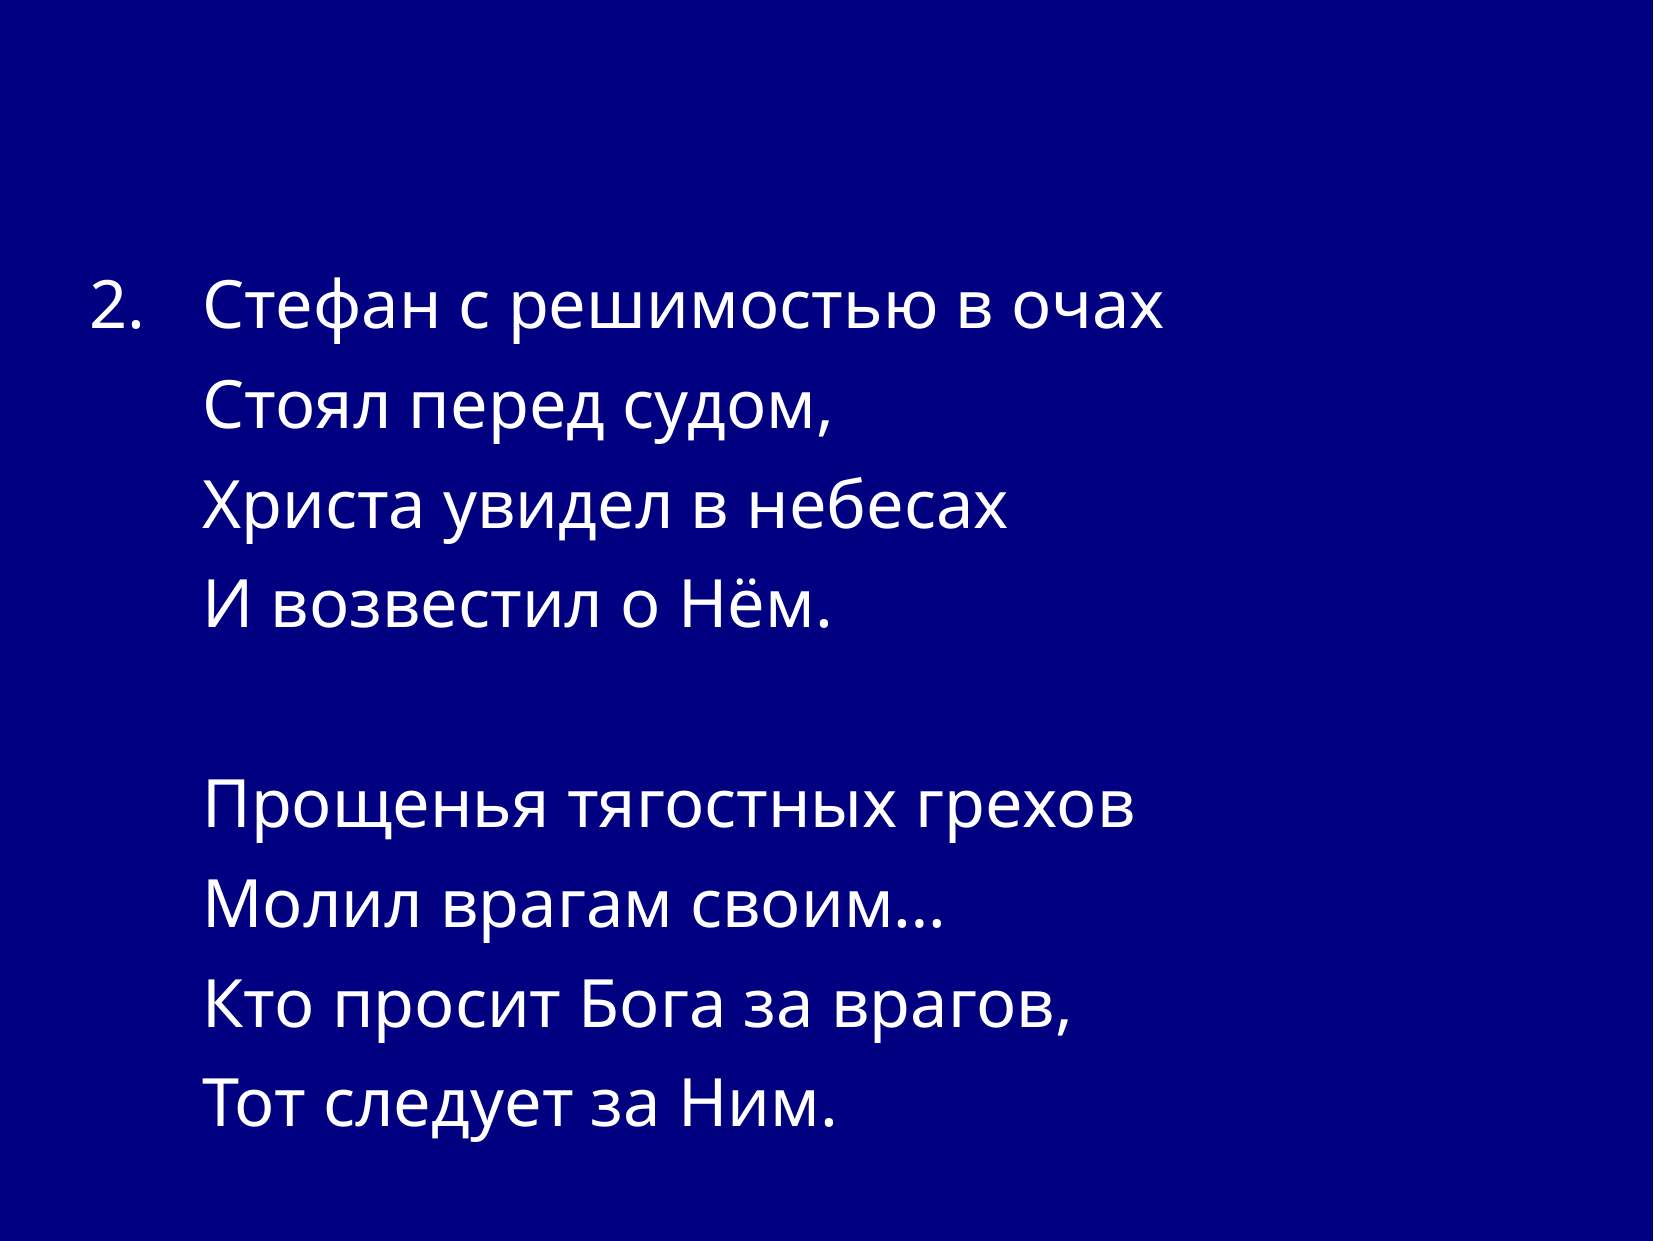

2.	Стефан с решимостью в очах
	Стоял перед судом,
	Христа увидел в небесах
	И возвестил о Нём.
	Прощенья тягостных грехов
	Молил врагам своим…
	Кто просит Бога за врагов,
	Тот следует за Ним.